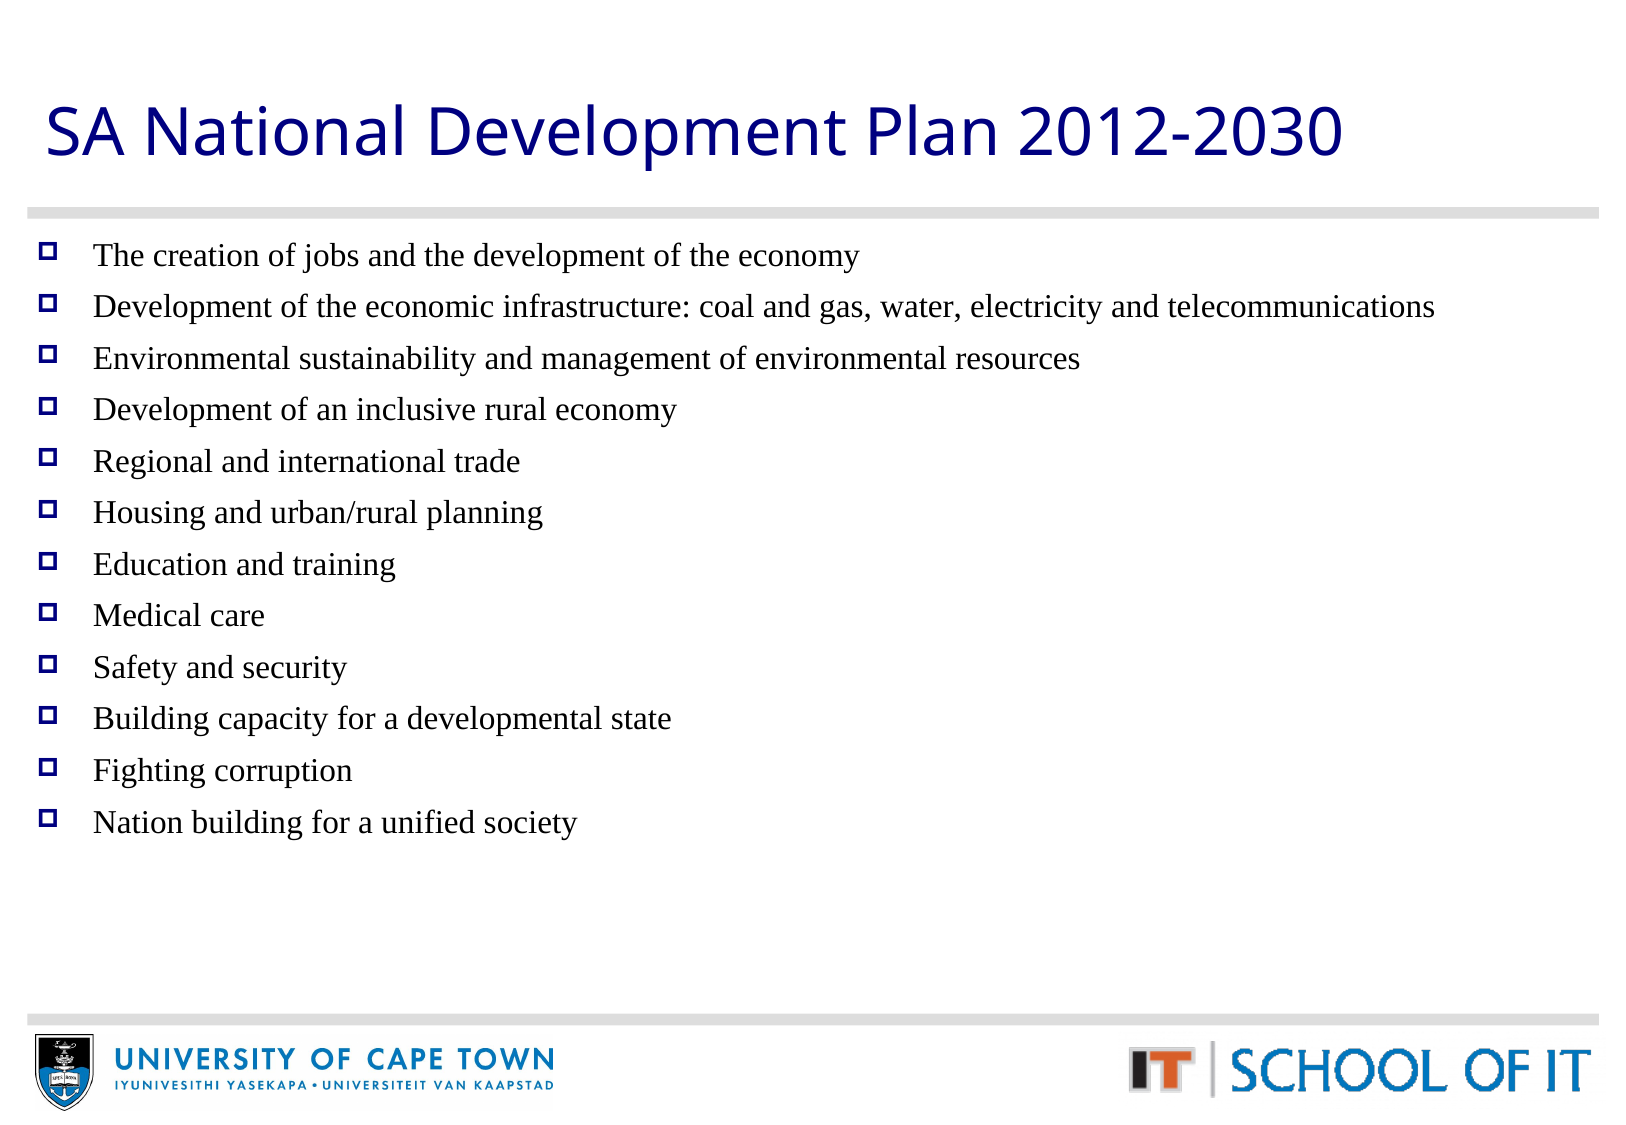

# SA National Development Plan 2012-2030
The creation of jobs and the development of the economy
Development of the economic infrastructure: coal and gas, water, electricity and telecommunications
Environmental sustainability and management of environmental resources
Development of an inclusive rural economy
Regional and international trade
Housing and urban/rural planning
Education and training
Medical care
Safety and security
Building capacity for a developmental state
Fighting corruption
Nation building for a unified society